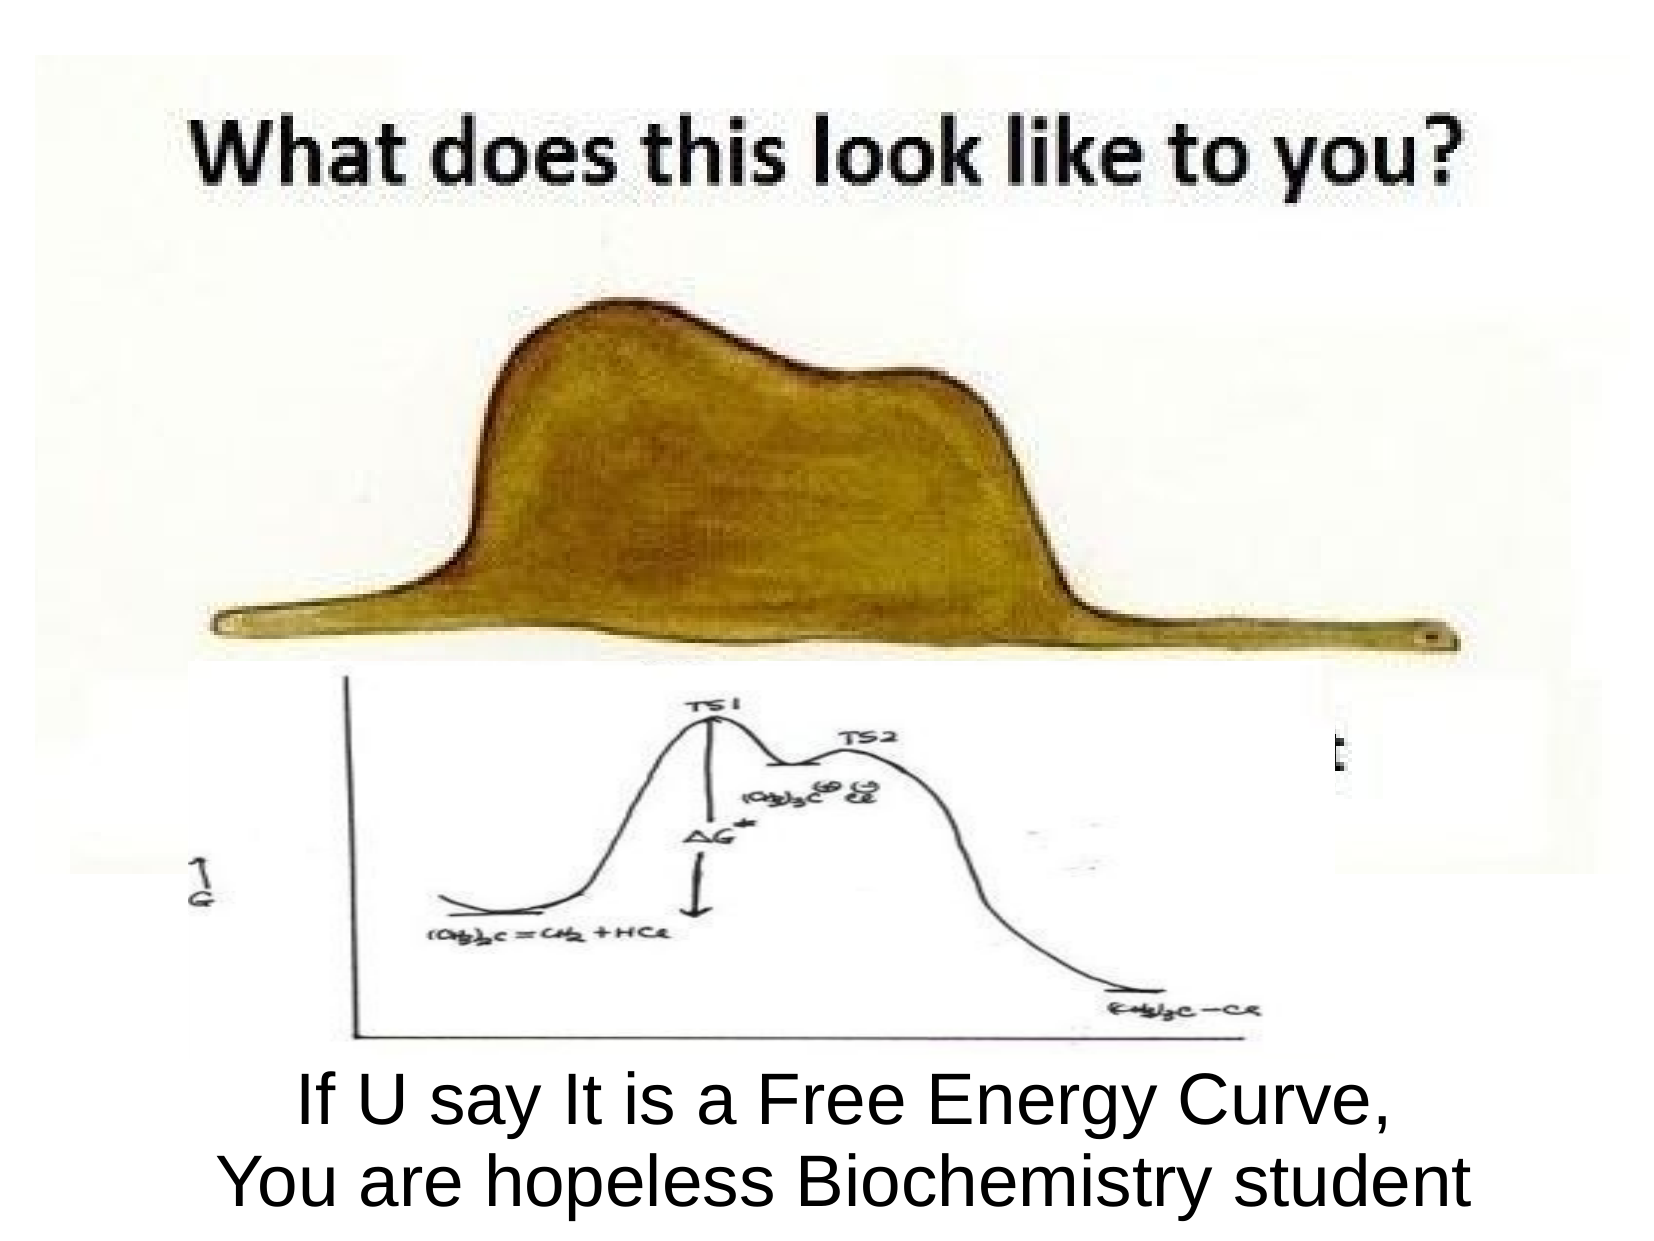

If U say It is a Free Energy Curve,
You are hopeless Biochemistry student